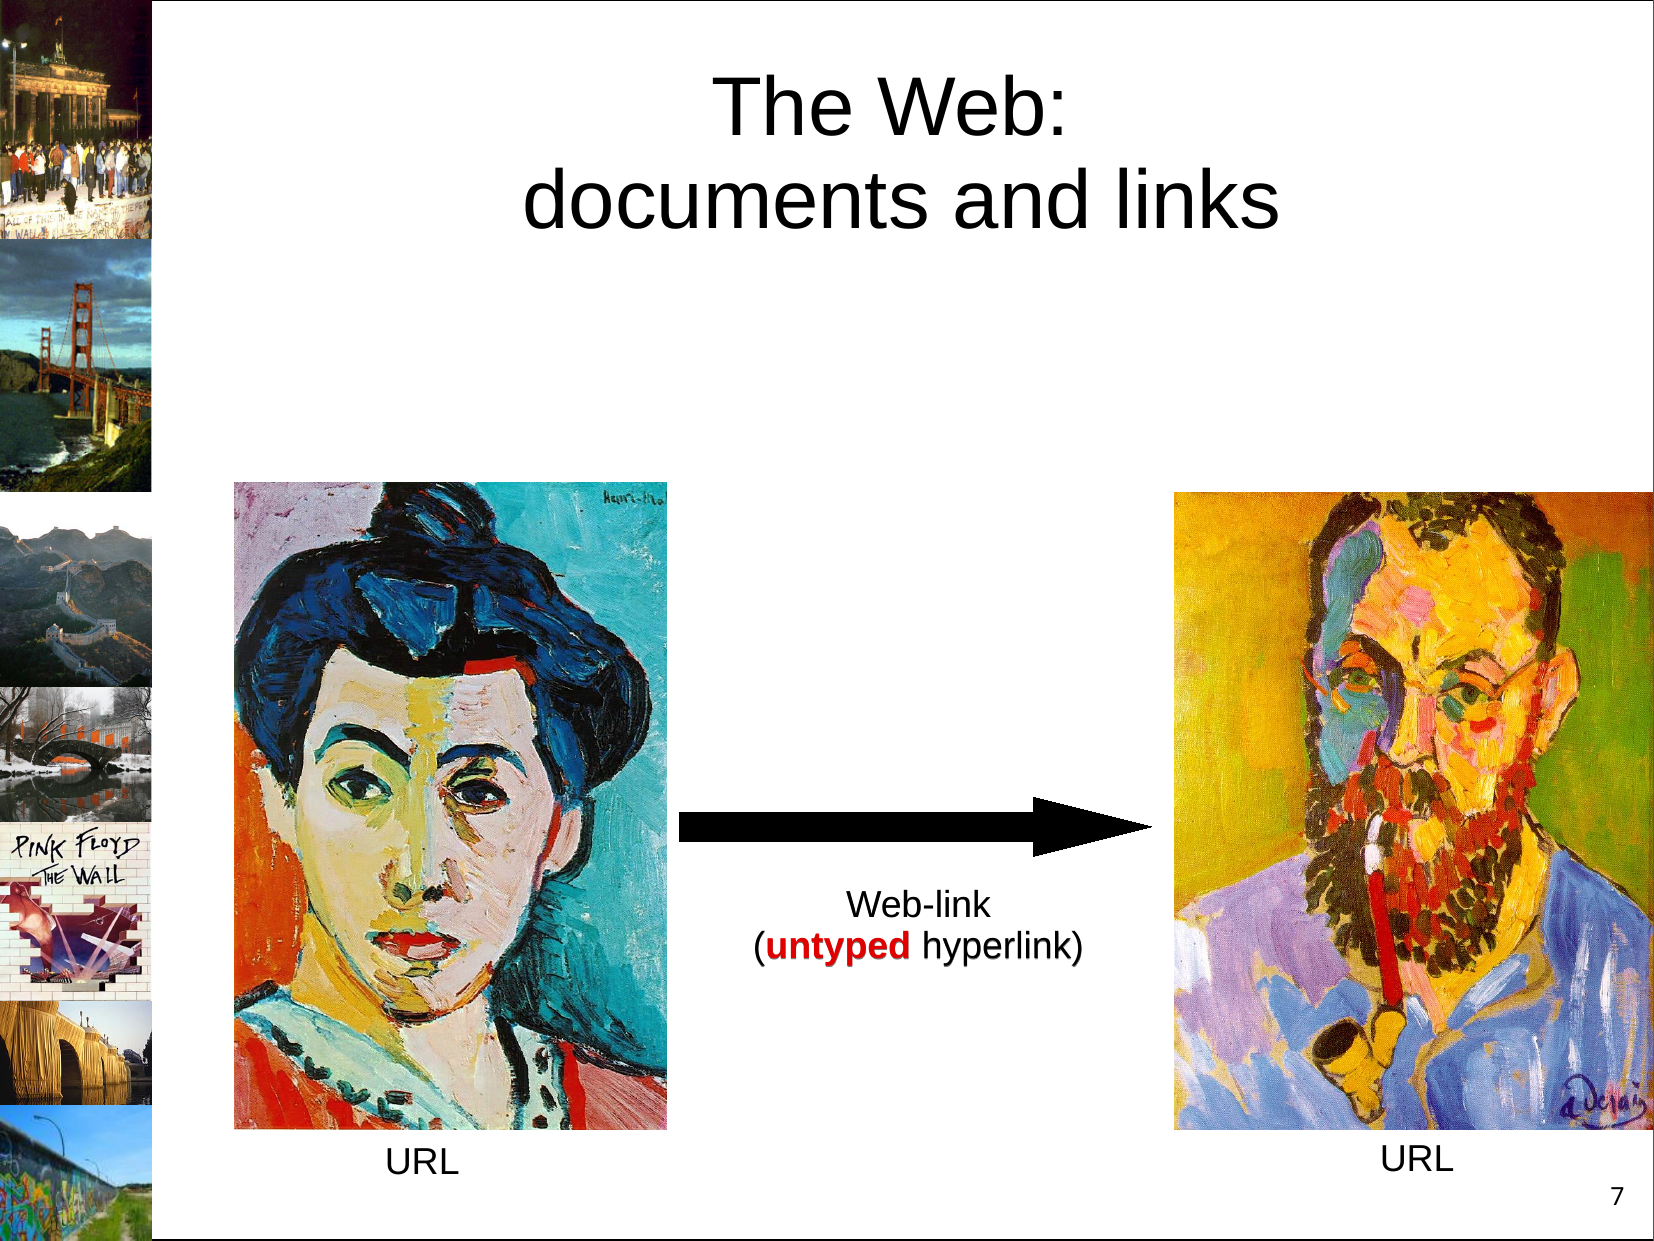

# The Web: documents and links
Web-link
(untyped hyperlink)
URL
URL